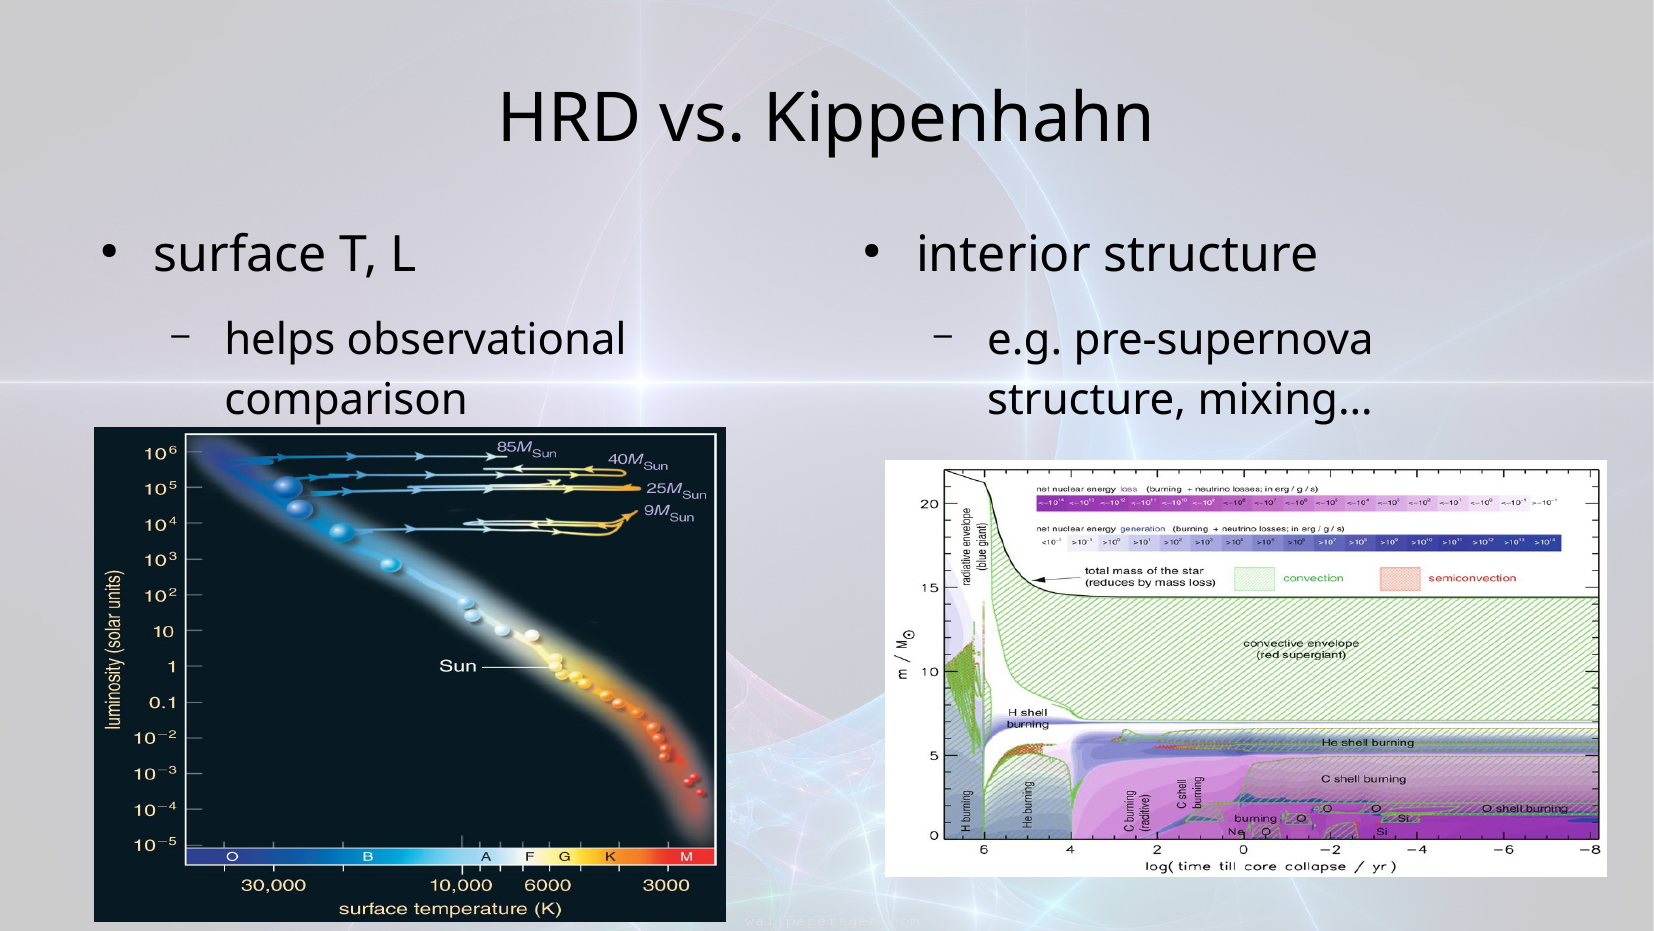

# HRD vs. Kippenhahn
surface T, L
helps observational comparison
interior structure
e.g. pre-supernova structure, mixing…